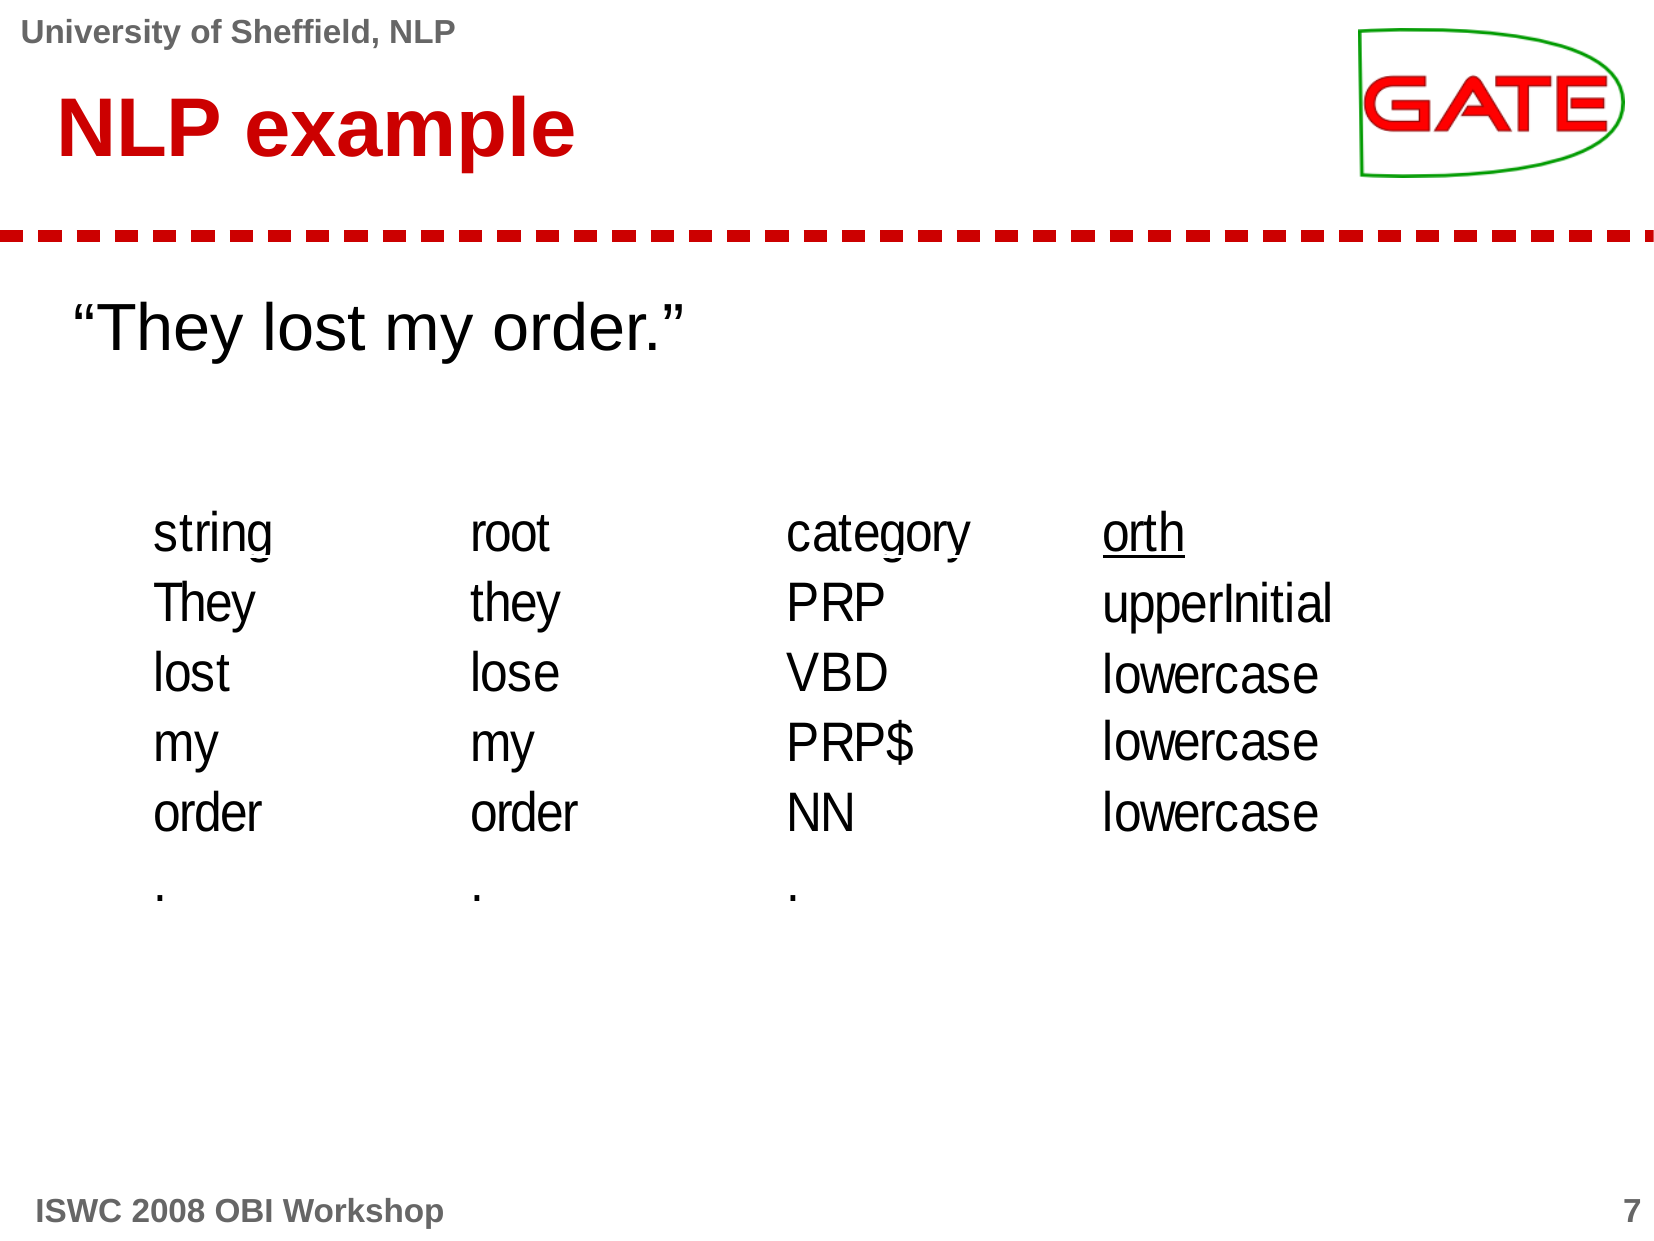

# NLP example
“They lost my order.”
Some Meeting, Some Place
7